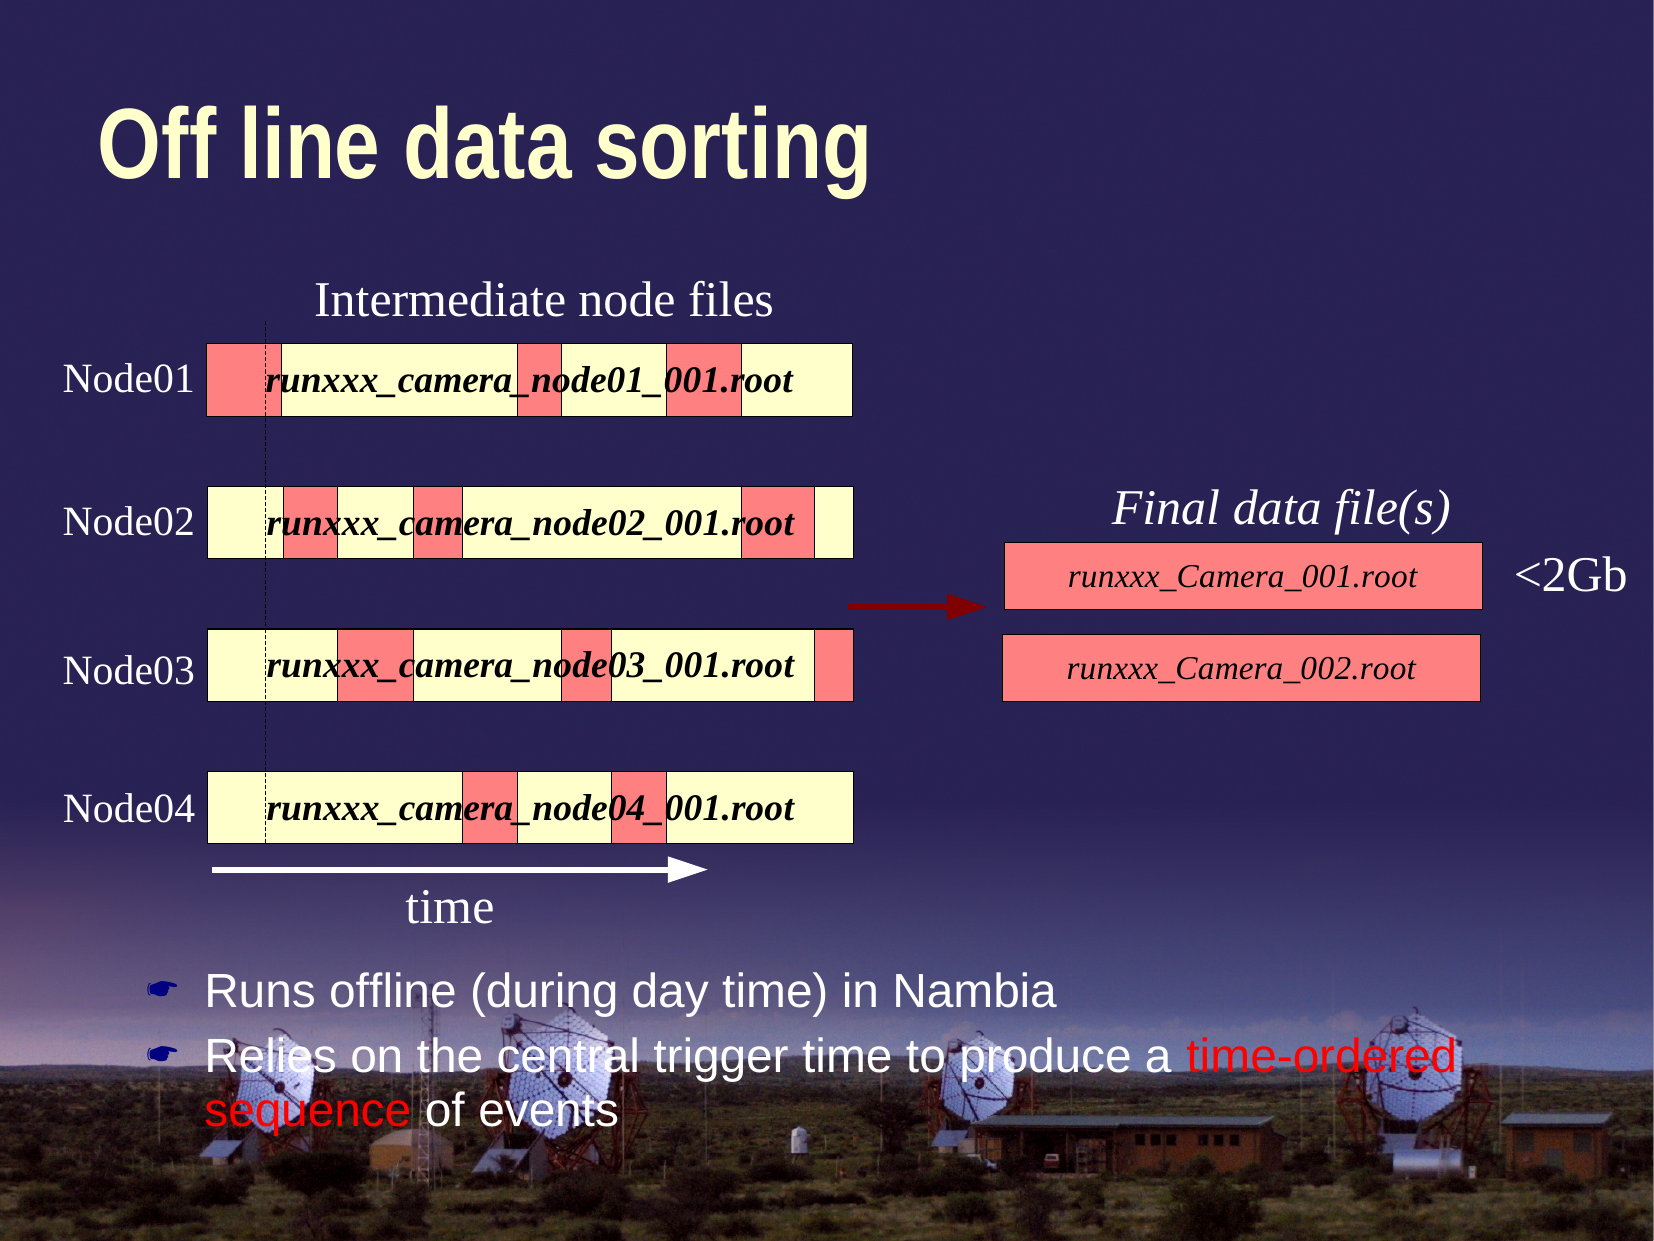

# Off line data sorting
Intermediate node files
runxxx_camera_node01_001.root
Node01
Final data file(s)
runxxx_camera_node02_001.root
Node02
<2Gb
runxxx_Camera_001.root
runxxx_camera_node03_001.root
runxxx_Camera_002.root
Node03
runxxx_camera_node04_001.root
Node04
time
Runs offline (during day time) in Nambia
Relies on the central trigger time to produce a time-ordered sequence of events